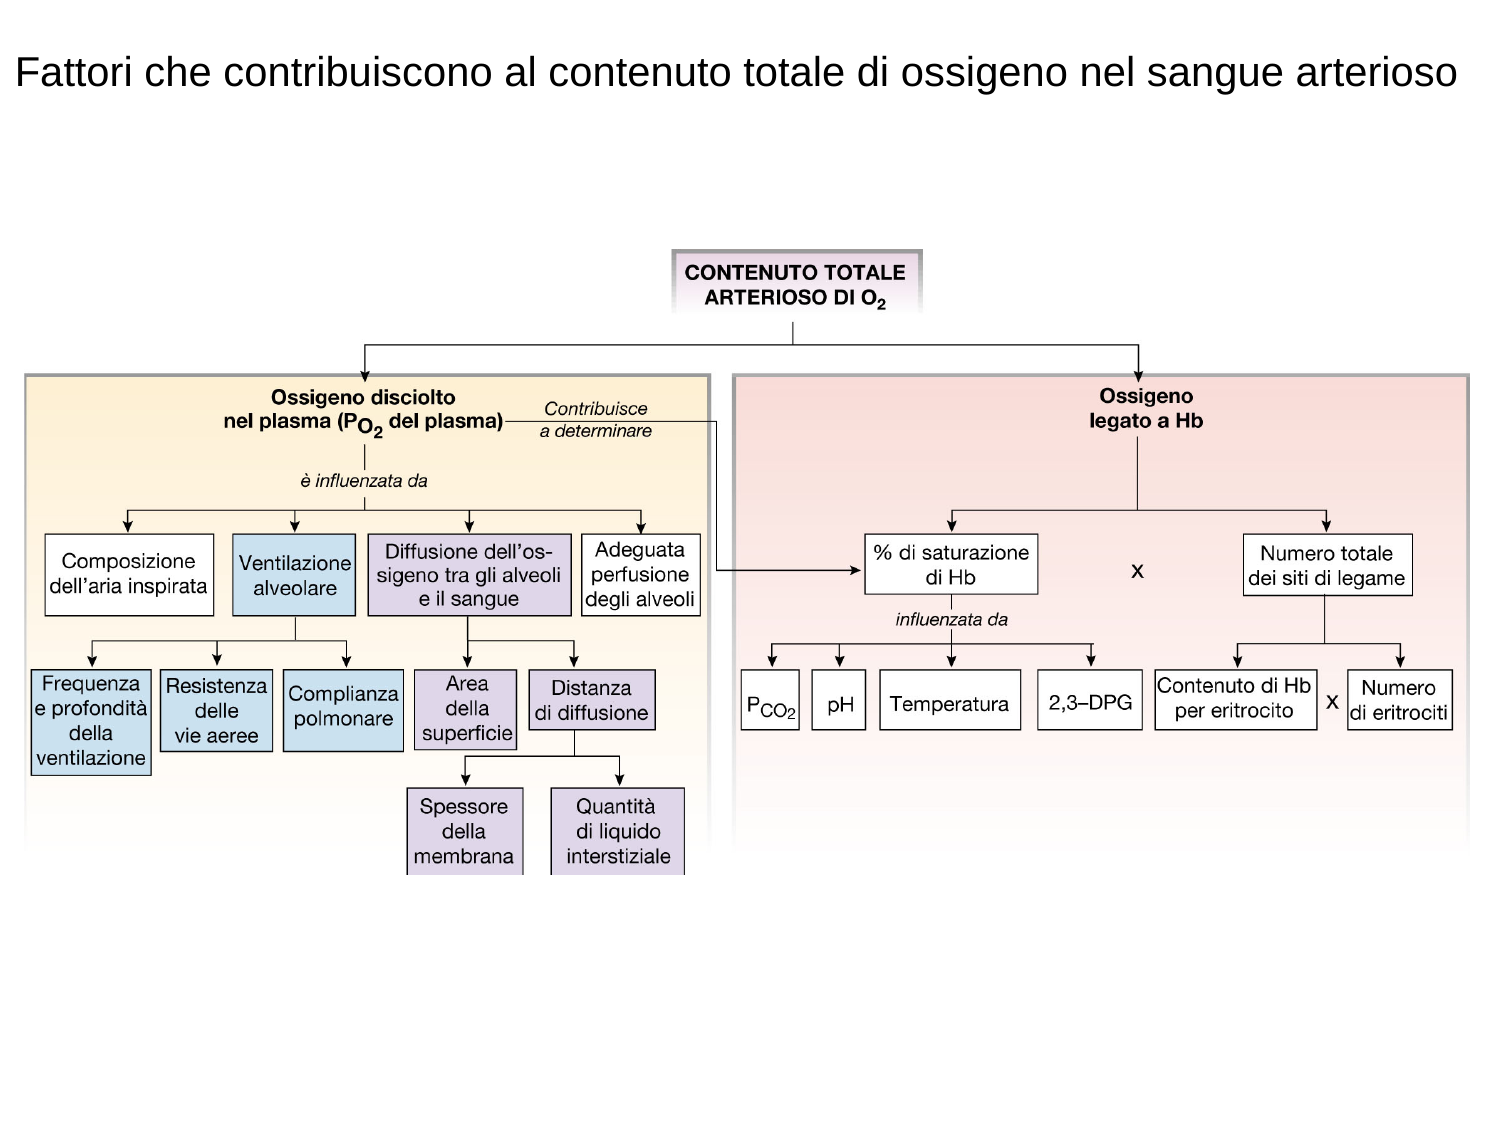

Fattori che contribuiscono al contenuto totale di ossigeno nel sangue arterioso